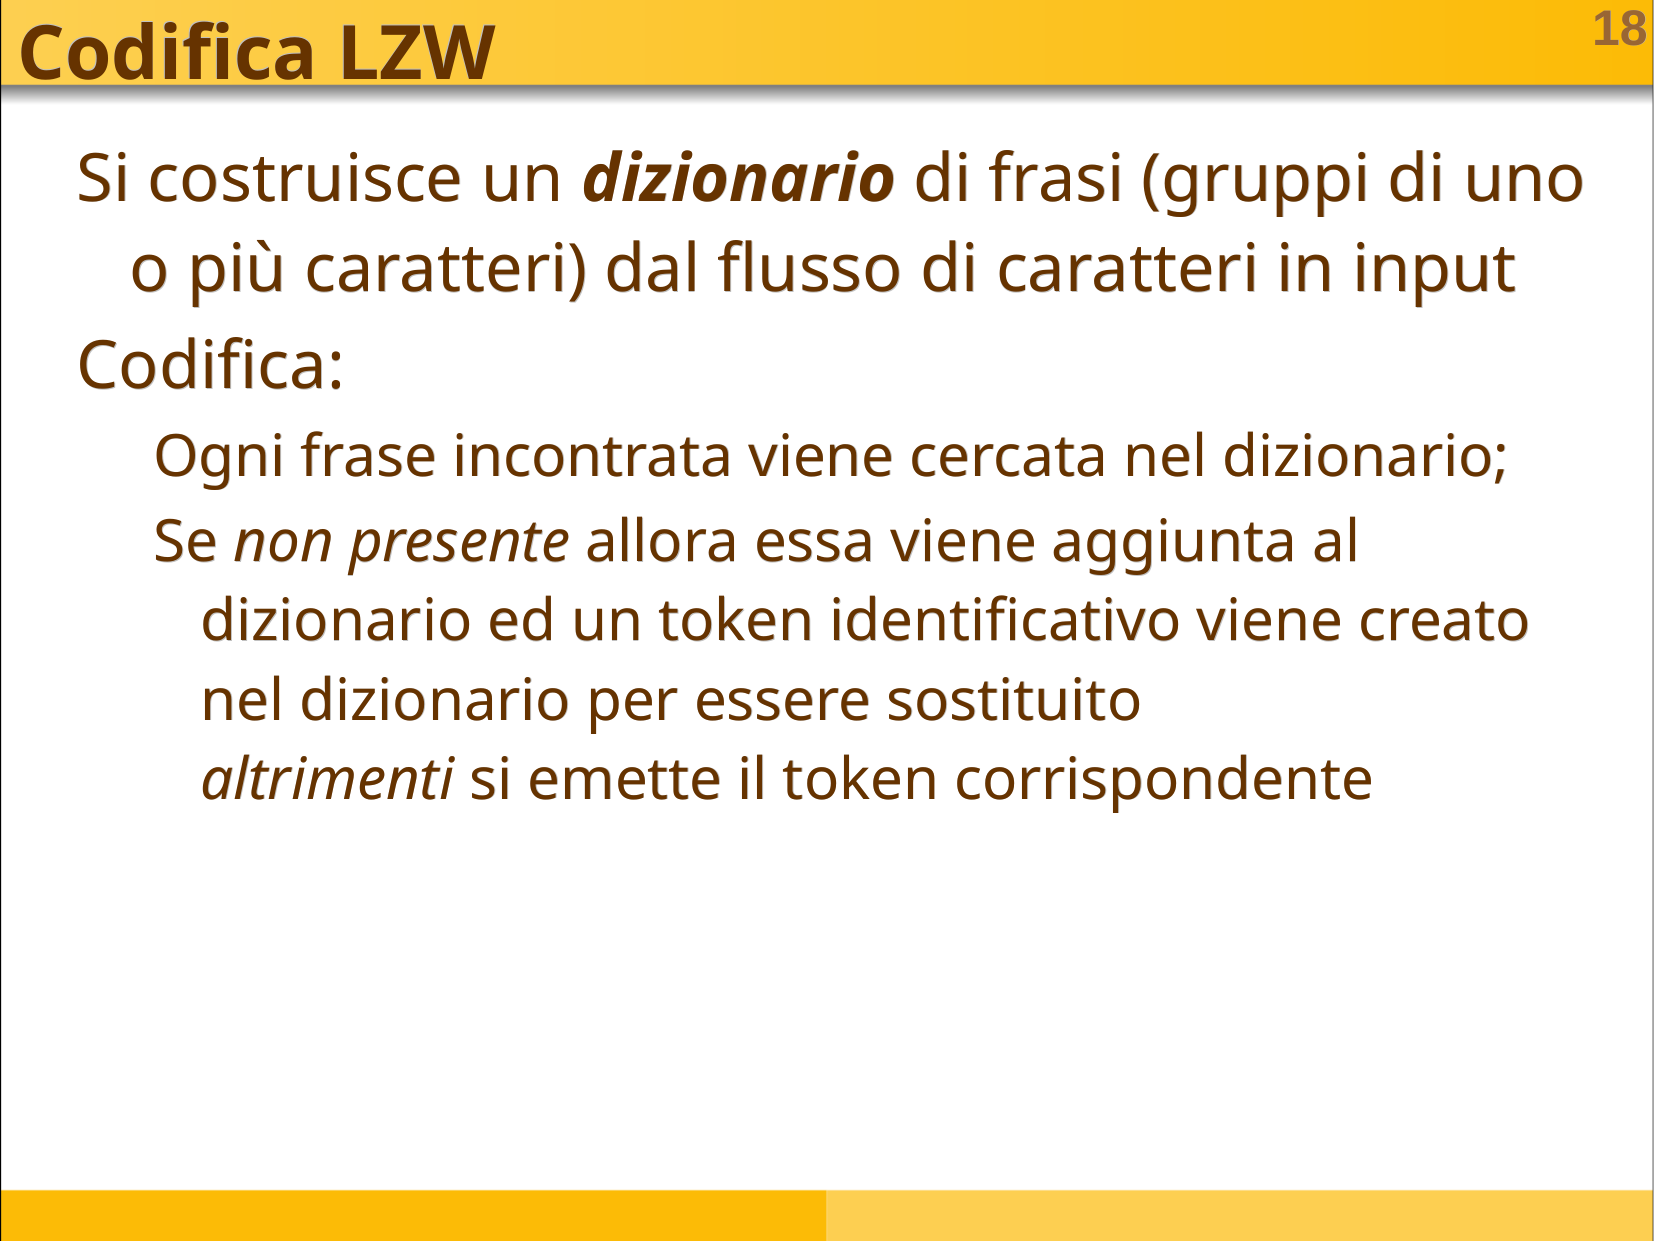

18
# Codifica LZW
Si costruisce un dizionario di frasi (gruppi di uno o più caratteri) dal flusso di caratteri in input
Codifica:
Ogni frase incontrata viene cercata nel dizionario;
Se non presente allora essa viene aggiunta al dizionario ed un token identificativo viene creato nel dizionario per essere sostituito
altrimenti si emette il token corrispondente